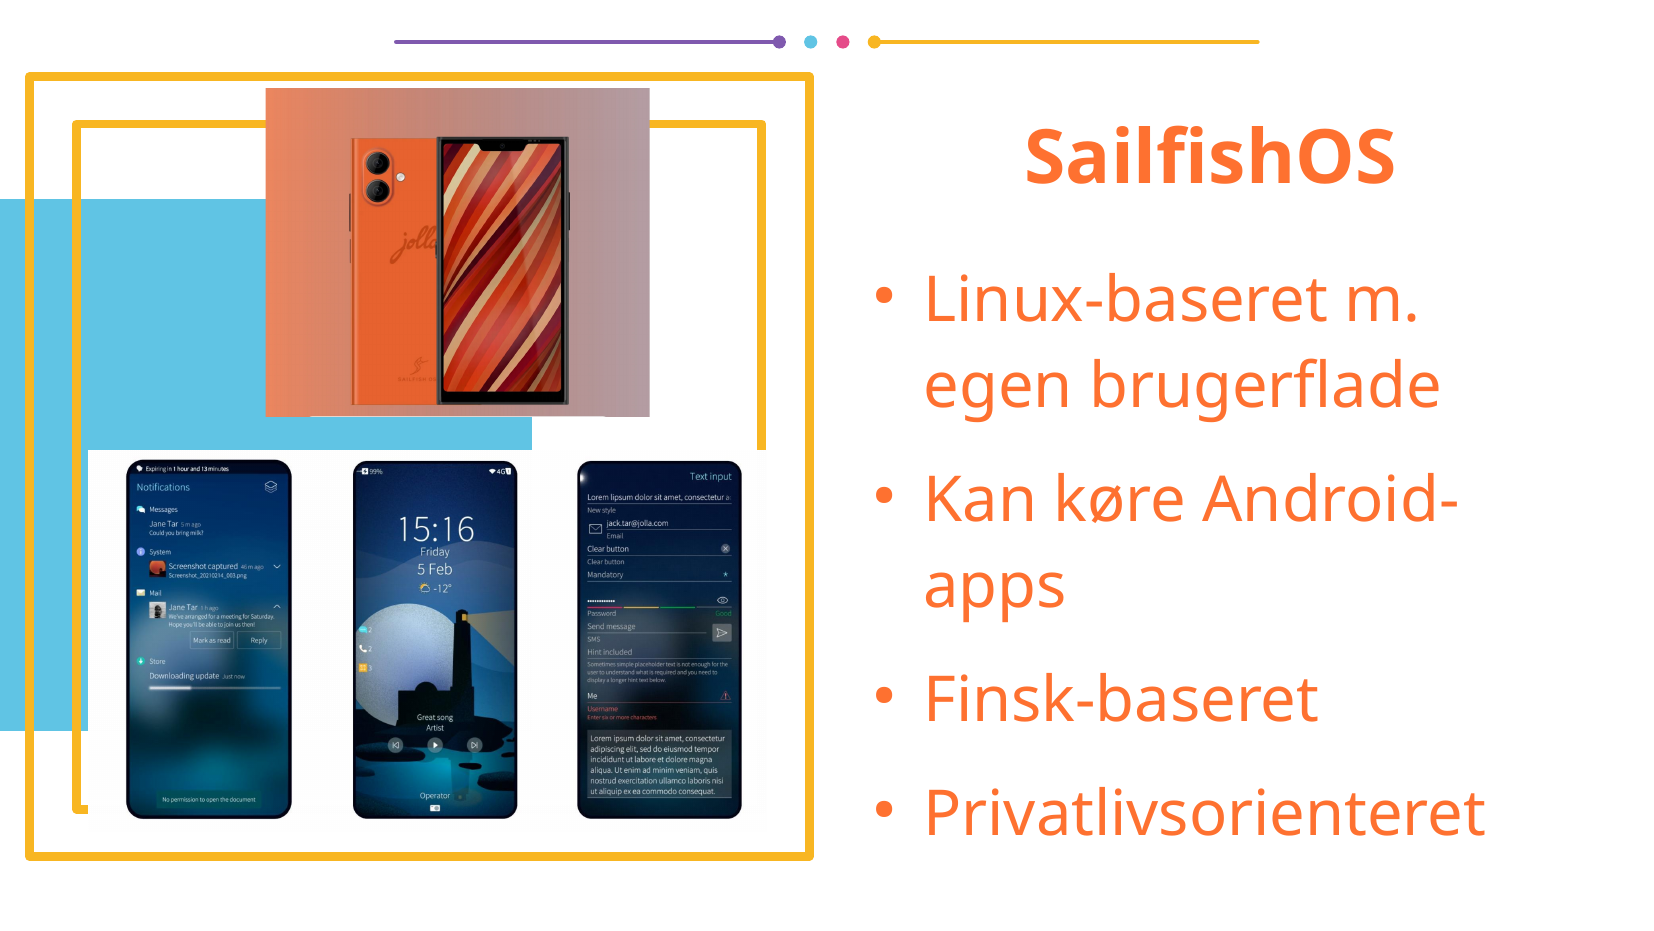

# SailfishOS
Linux-baseret m. egen brugerflade
Kan køre Android-apps
Finsk-baseret
Privatlivsorienteret